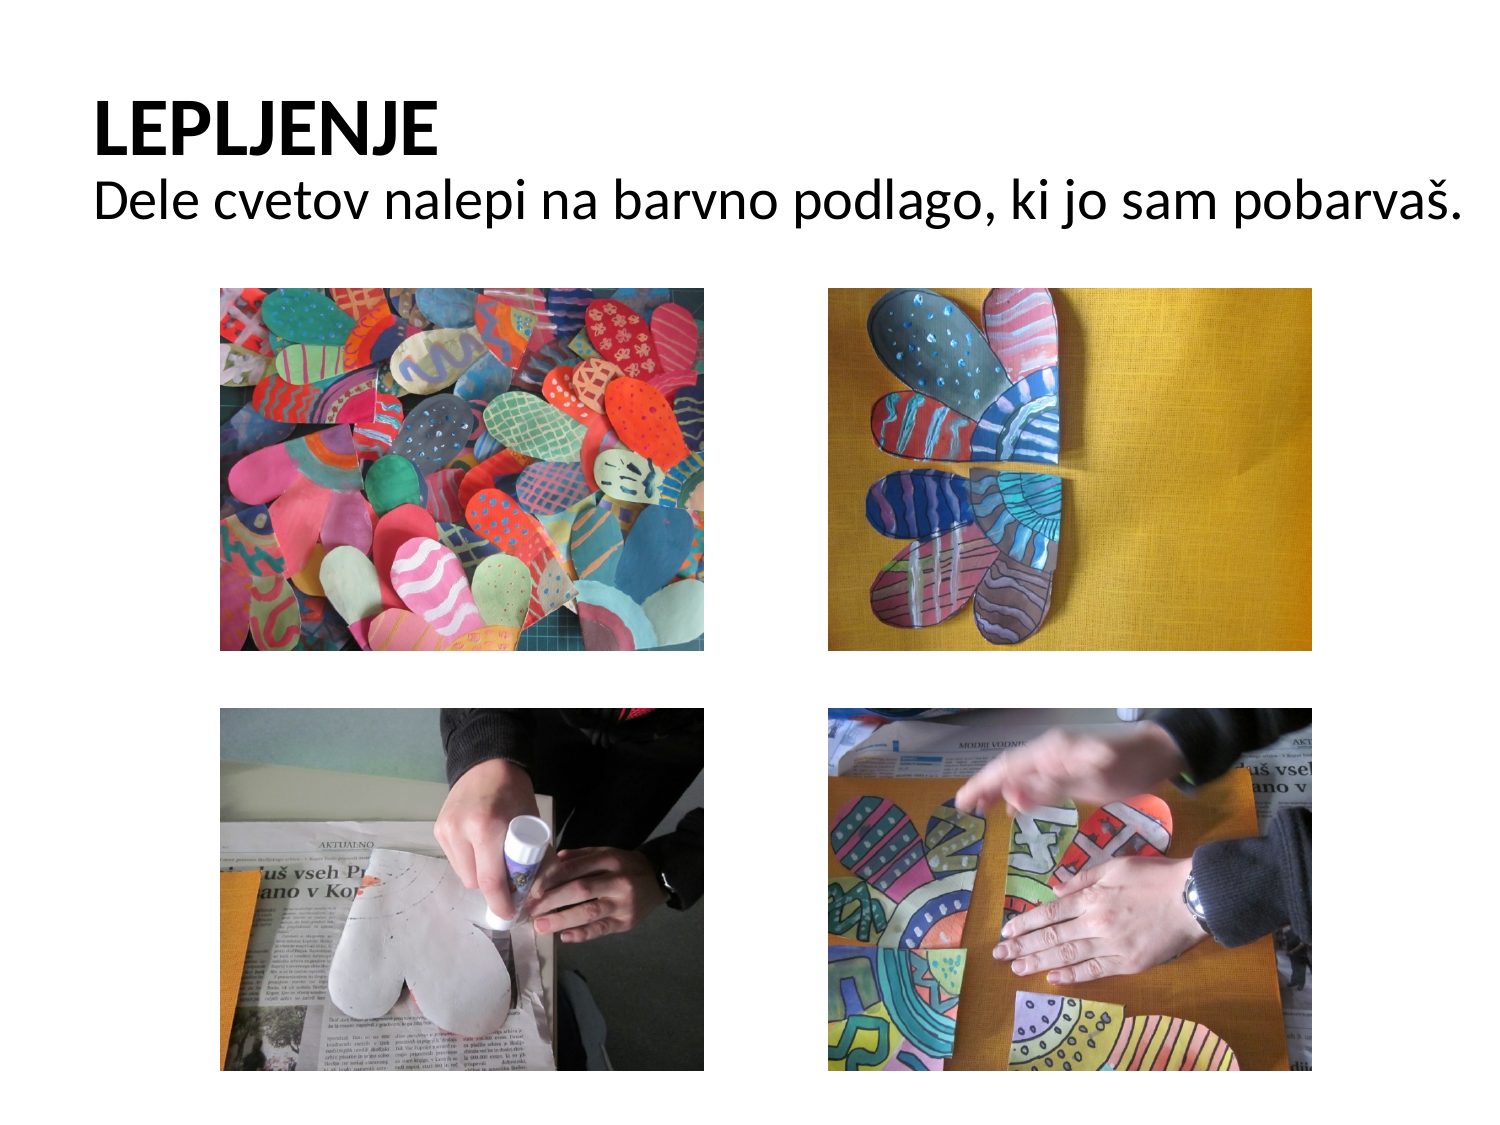

LEPLJENJE
Dele cvetov nalepi na barvno podlago, ki jo sam pobarvaš.